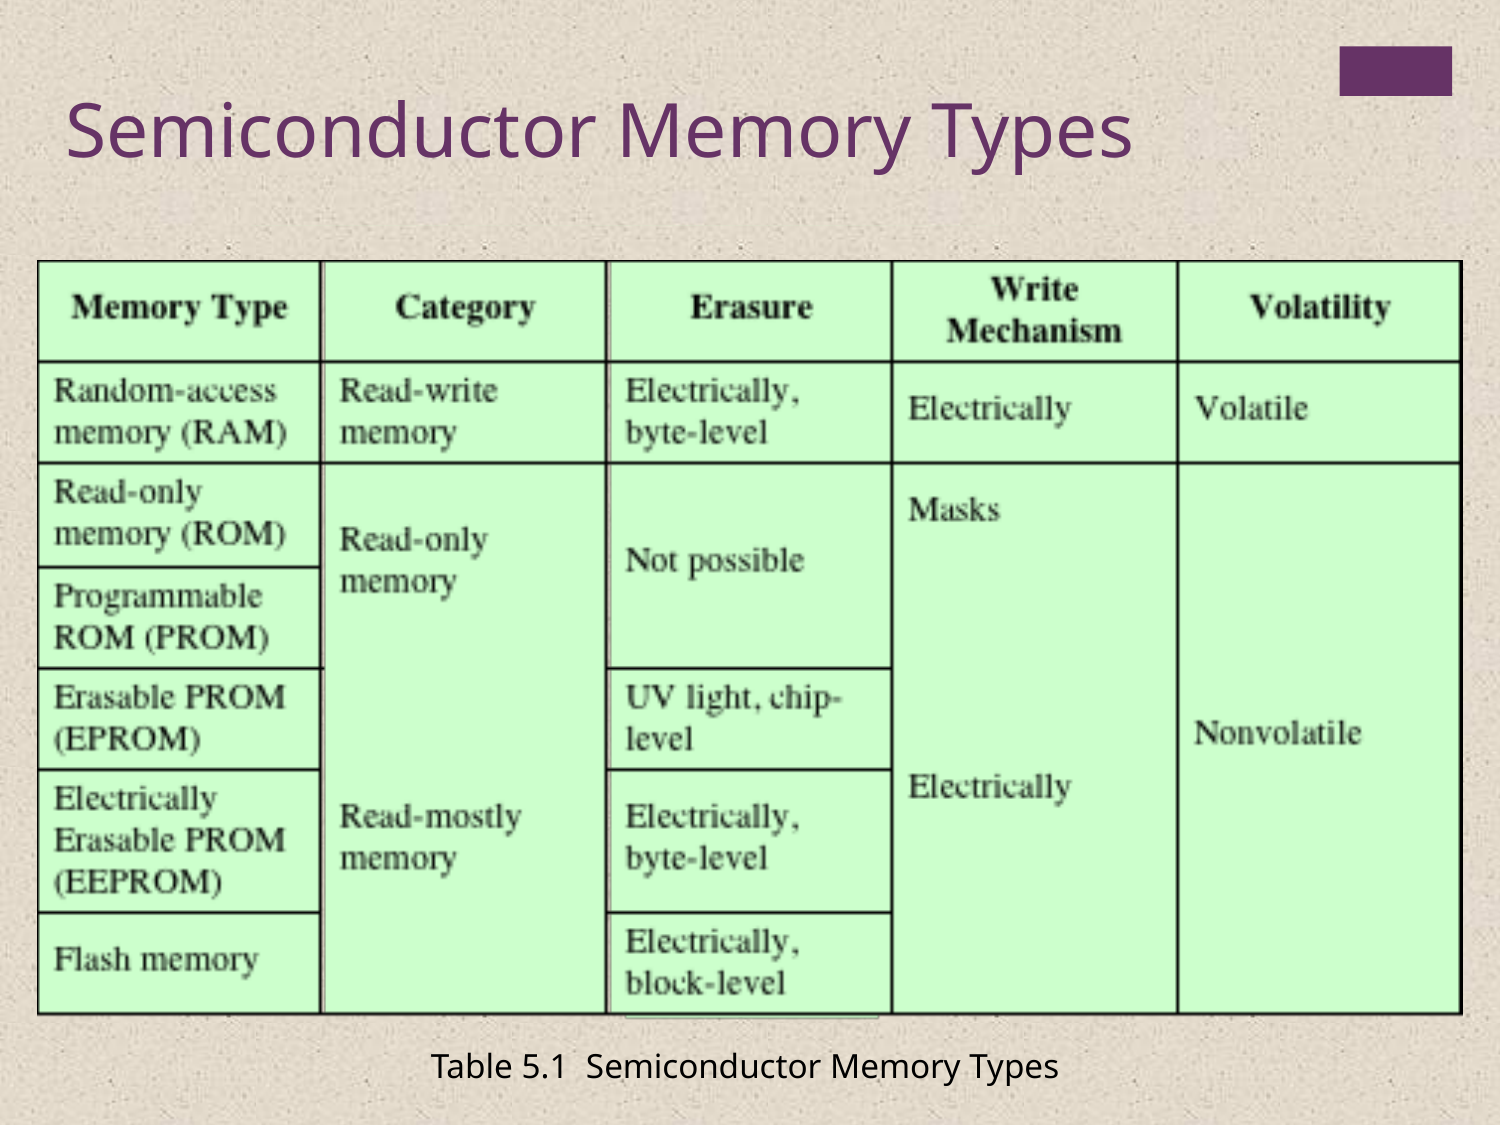

# Semiconductor Memory Types
Table 5.1 Semiconductor Memory Types